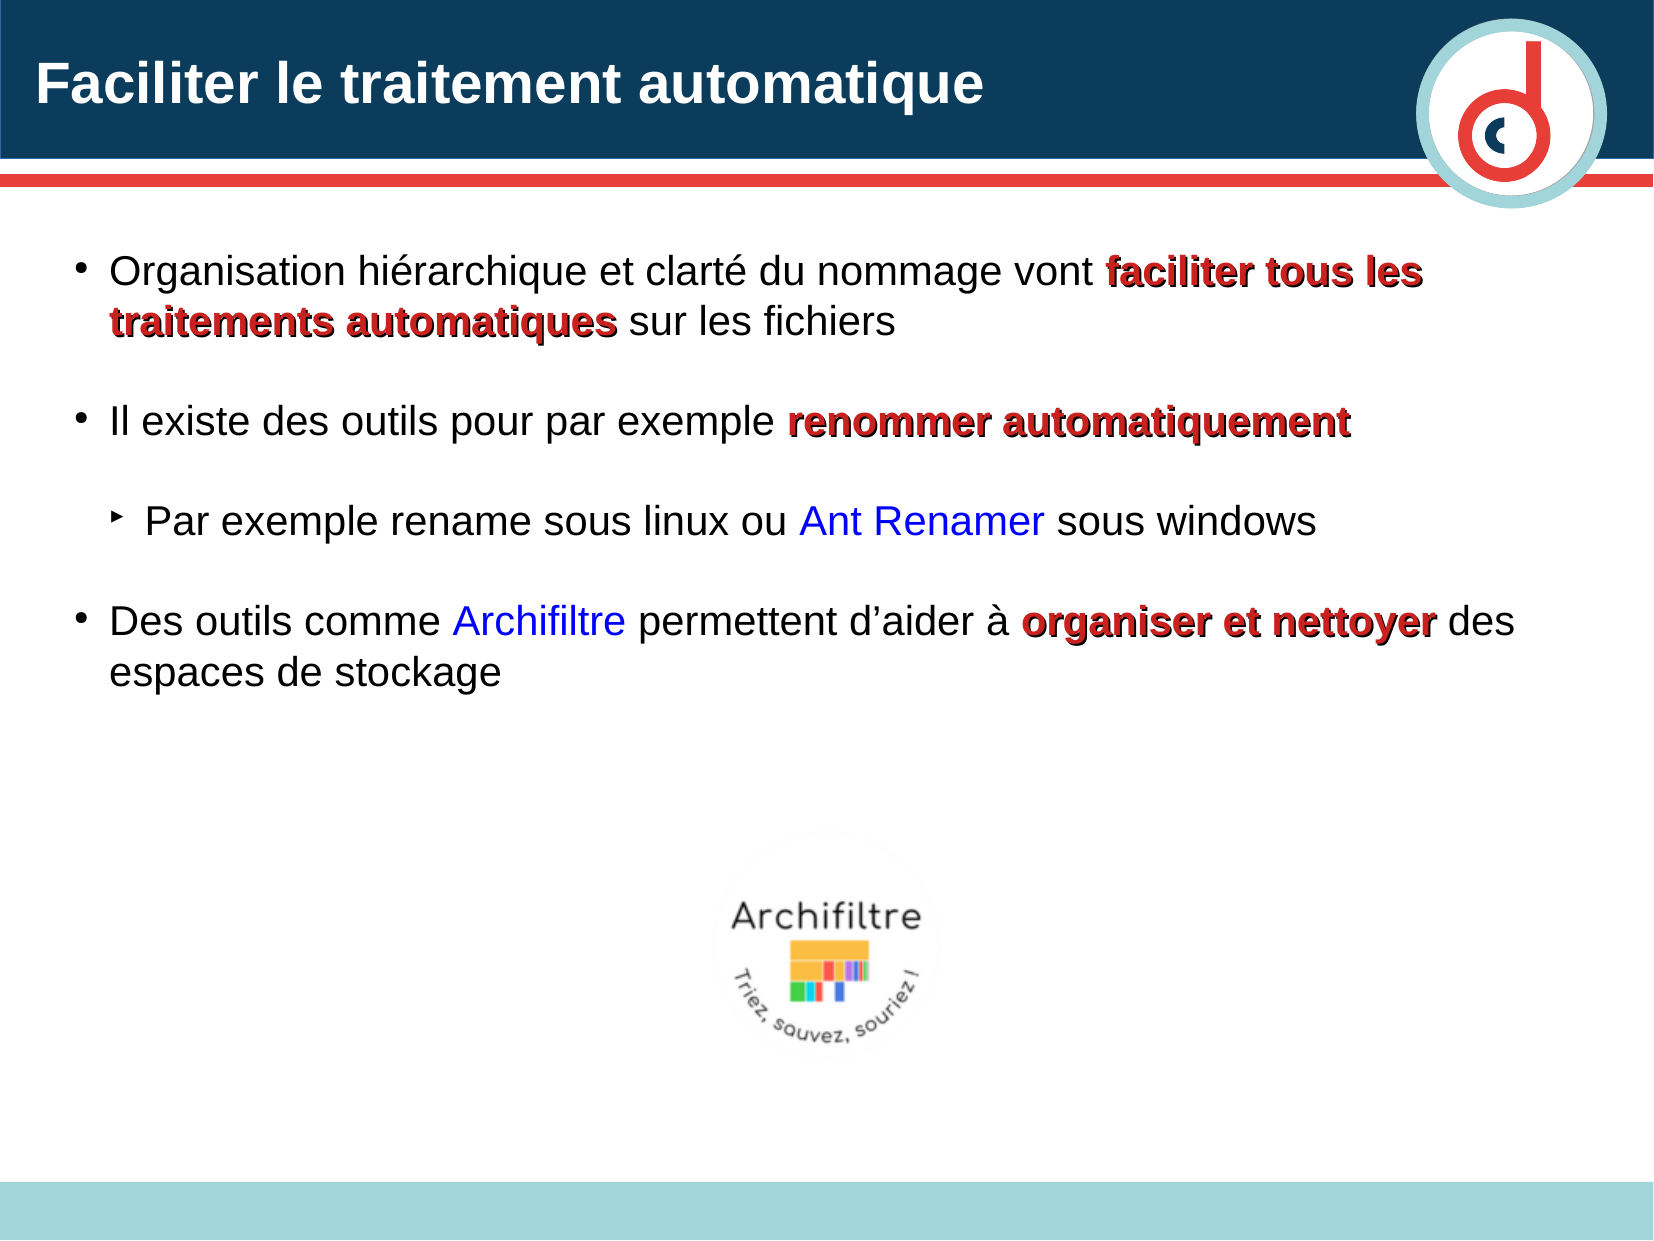

# Faciliter le traitement automatique
Organisation hiérarchique et clarté du nommage vont faciliter tous les traitements automatiques sur les fichiers
Il existe des outils pour par exemple renommer automatiquement
Par exemple rename sous linux ou Ant Renamer sous windows
Des outils comme Archifiltre permettent d’aider à organiser et nettoyer des espaces de stockage